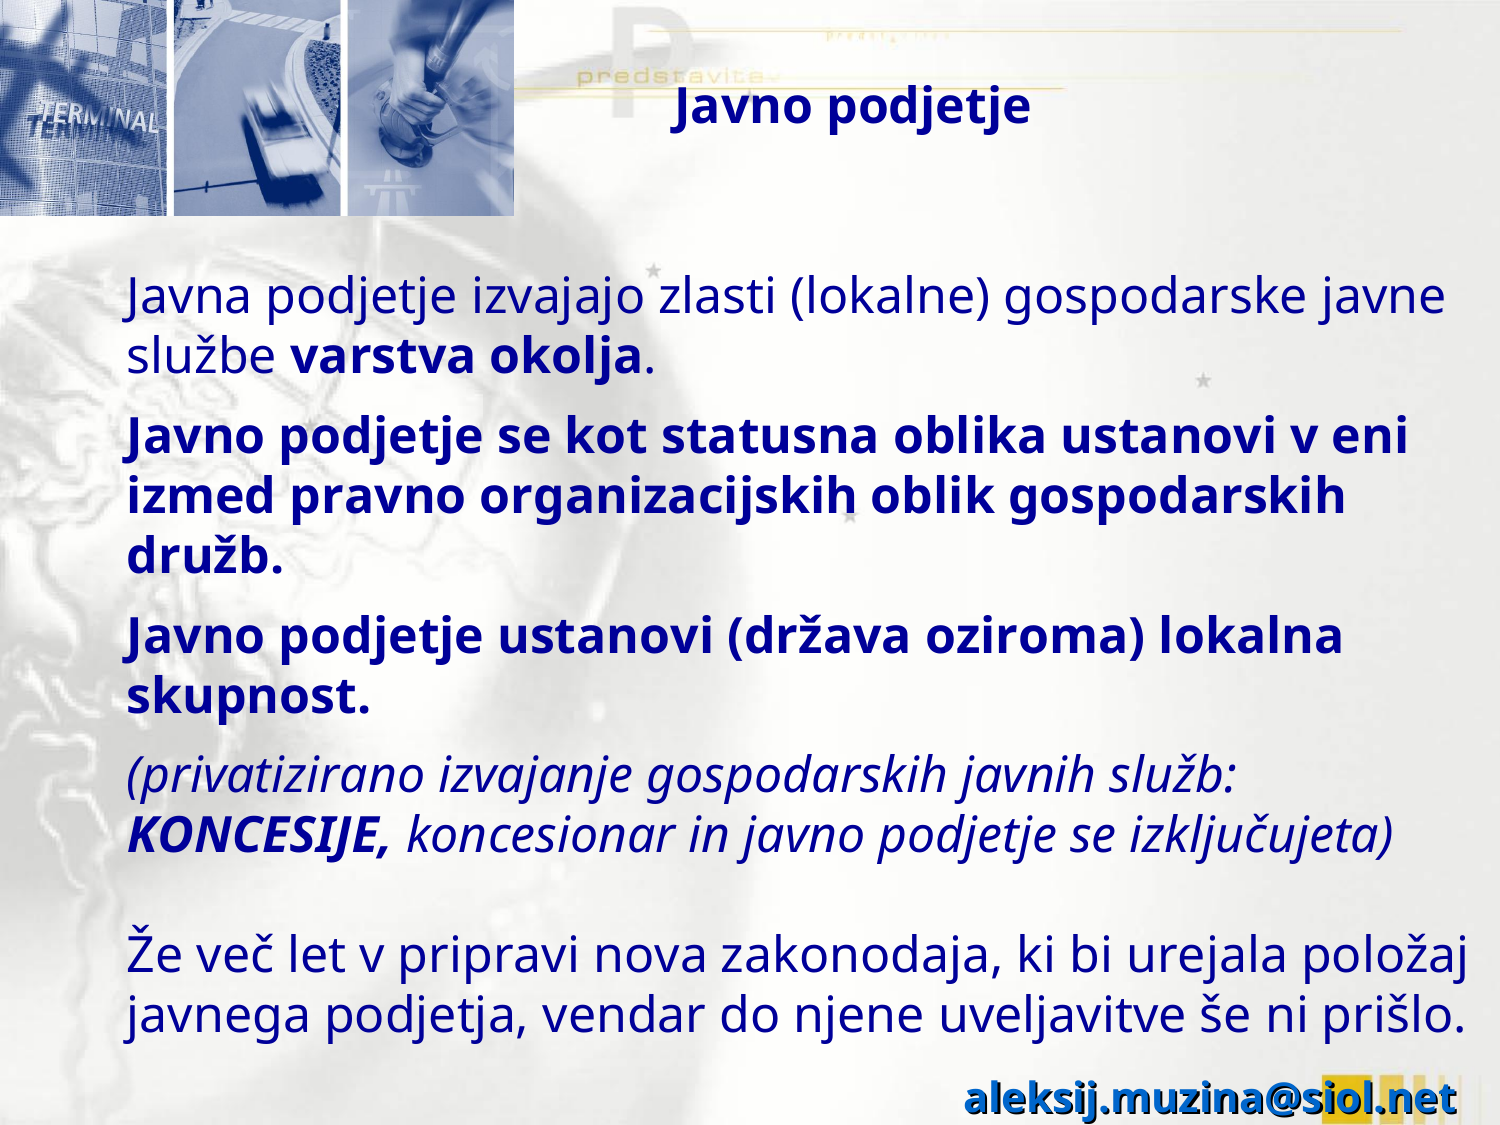

Javno podjetje
Javna podjetje izvajajo zlasti (lokalne) gospodarske javne službe varstva okolja.
Javno podjetje se kot statusna oblika ustanovi v eni izmed pravno organizacijskih oblik gospodarskih družb.
Javno podjetje ustanovi (država oziroma) lokalna skupnost.
(privatizirano izvajanje gospodarskih javnih služb: KONCESIJE, koncesionar in javno podjetje se izključujeta)
Že več let v pripravi nova zakonodaja, ki bi urejala položaj javnega podjetja, vendar do njene uveljavitve še ni prišlo.
aleksij.muzina@siol.net